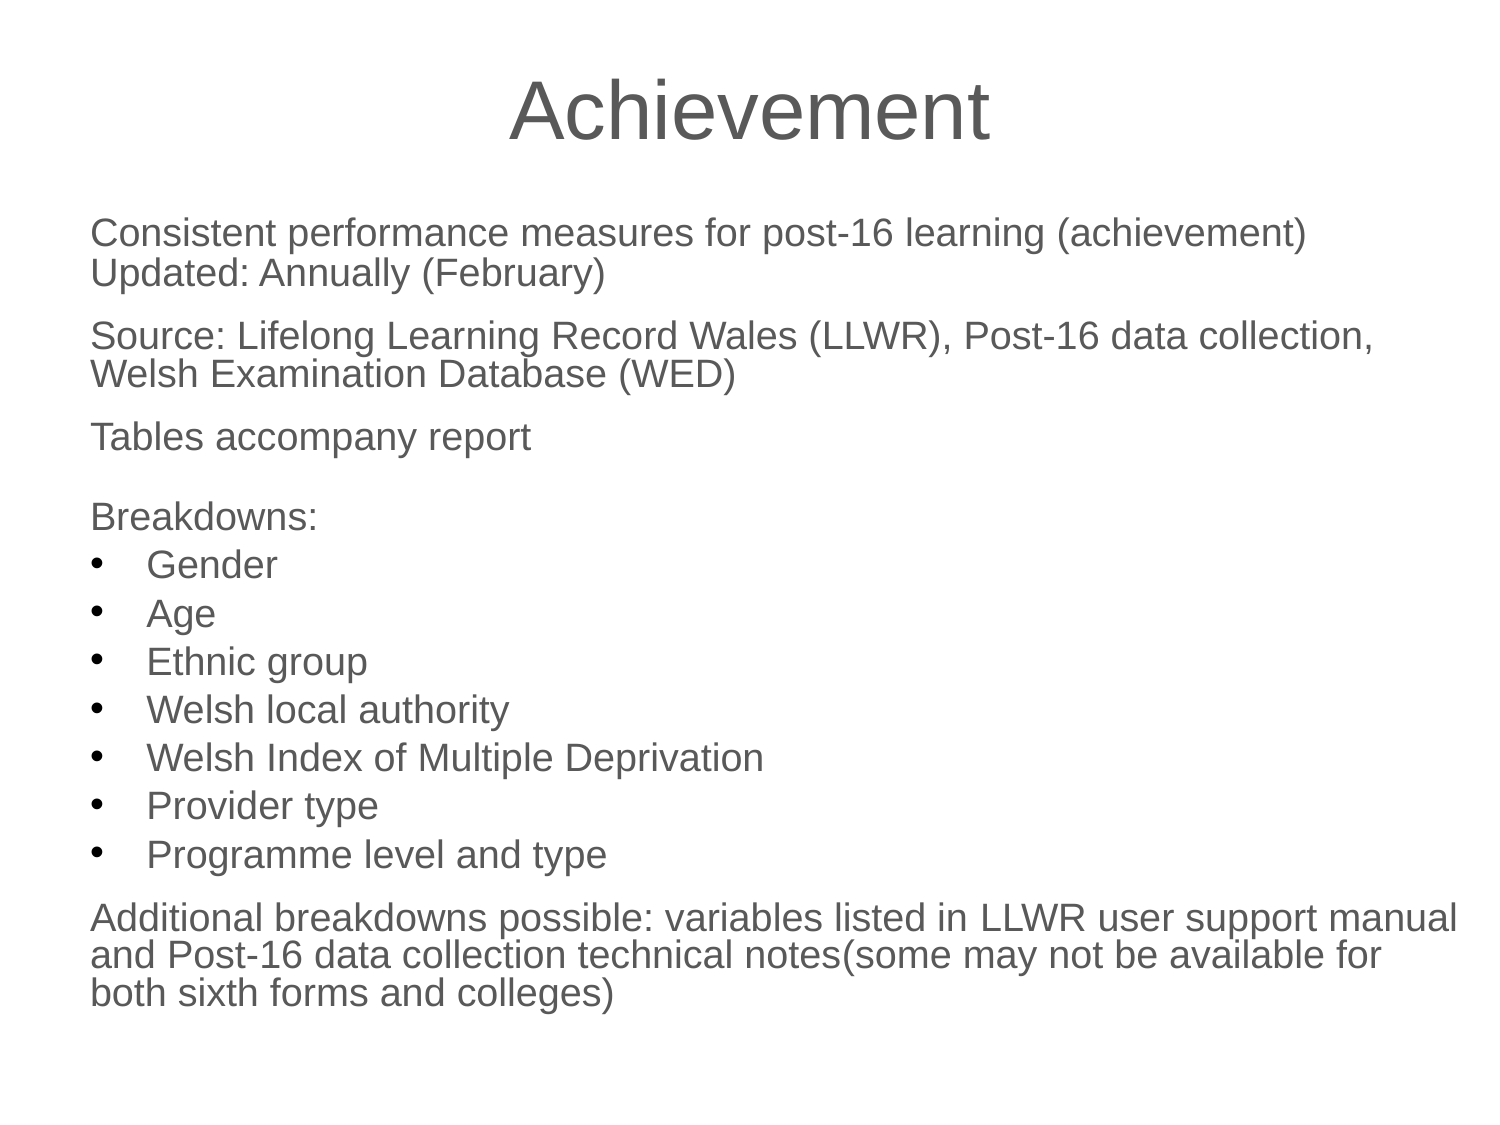

# Achievement
Consistent performance measures for post-16 learning (achievement)
Updated: Annually (February)
Source: Lifelong Learning Record Wales (LLWR), Post-16 data collection, Welsh Examination Database (WED)
Tables accompany report
Breakdowns:
Gender
Age
Ethnic group
Welsh local authority
Welsh Index of Multiple Deprivation
Provider type
Programme level and type
Additional breakdowns possible: variables listed in LLWR user support manual and Post-16 data collection technical notes(some may not be available for both sixth forms and colleges)